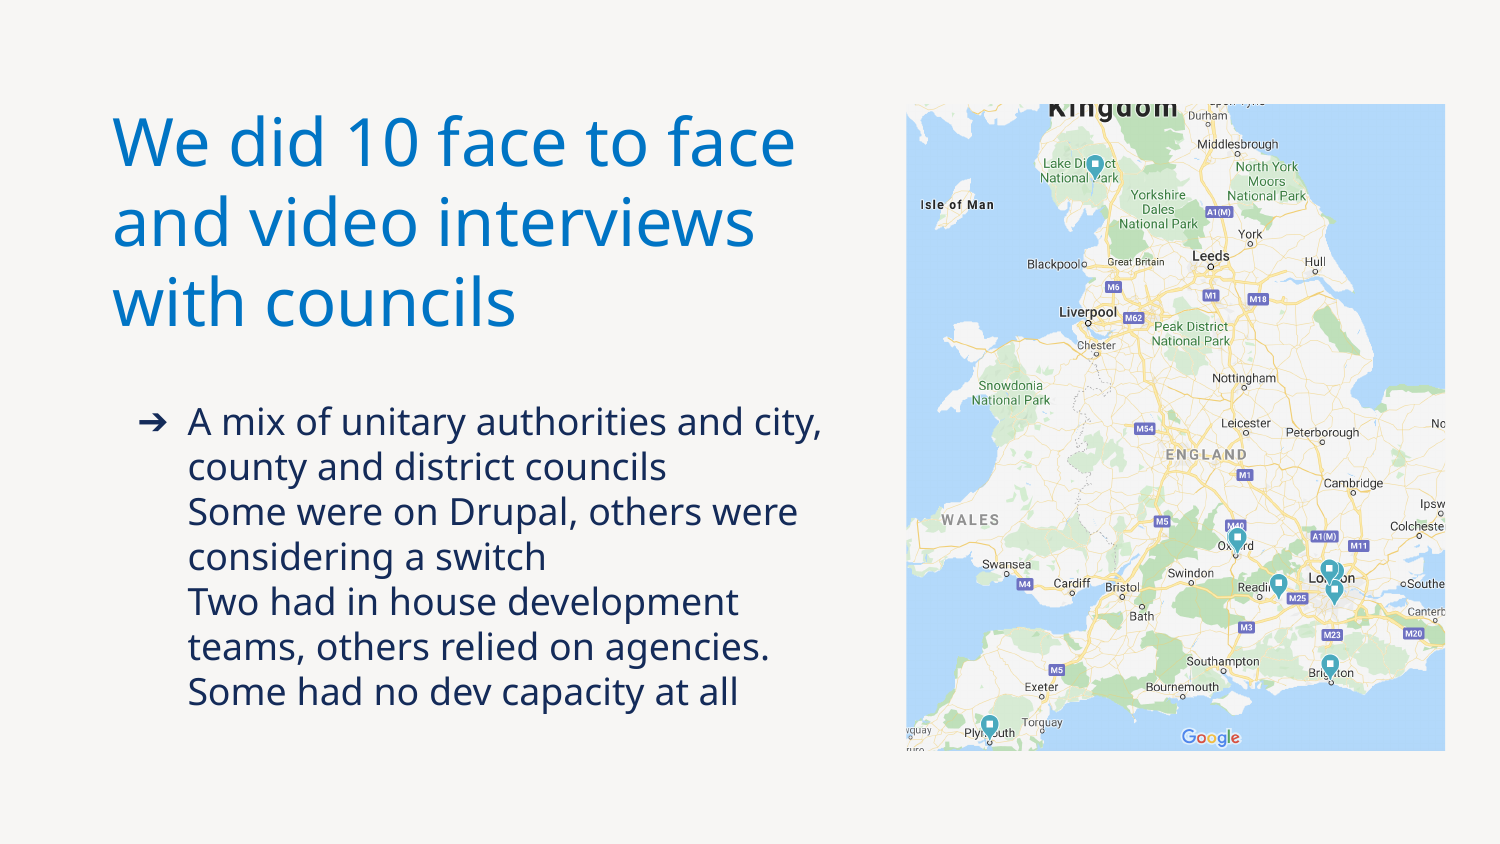

We did 10 face to face and video interviews with councils
# A mix of unitary authorities and city, county and district councils Some were on Drupal, others were considering a switch Two had in house development teams, others relied on agencies. Some had no dev capacity at all